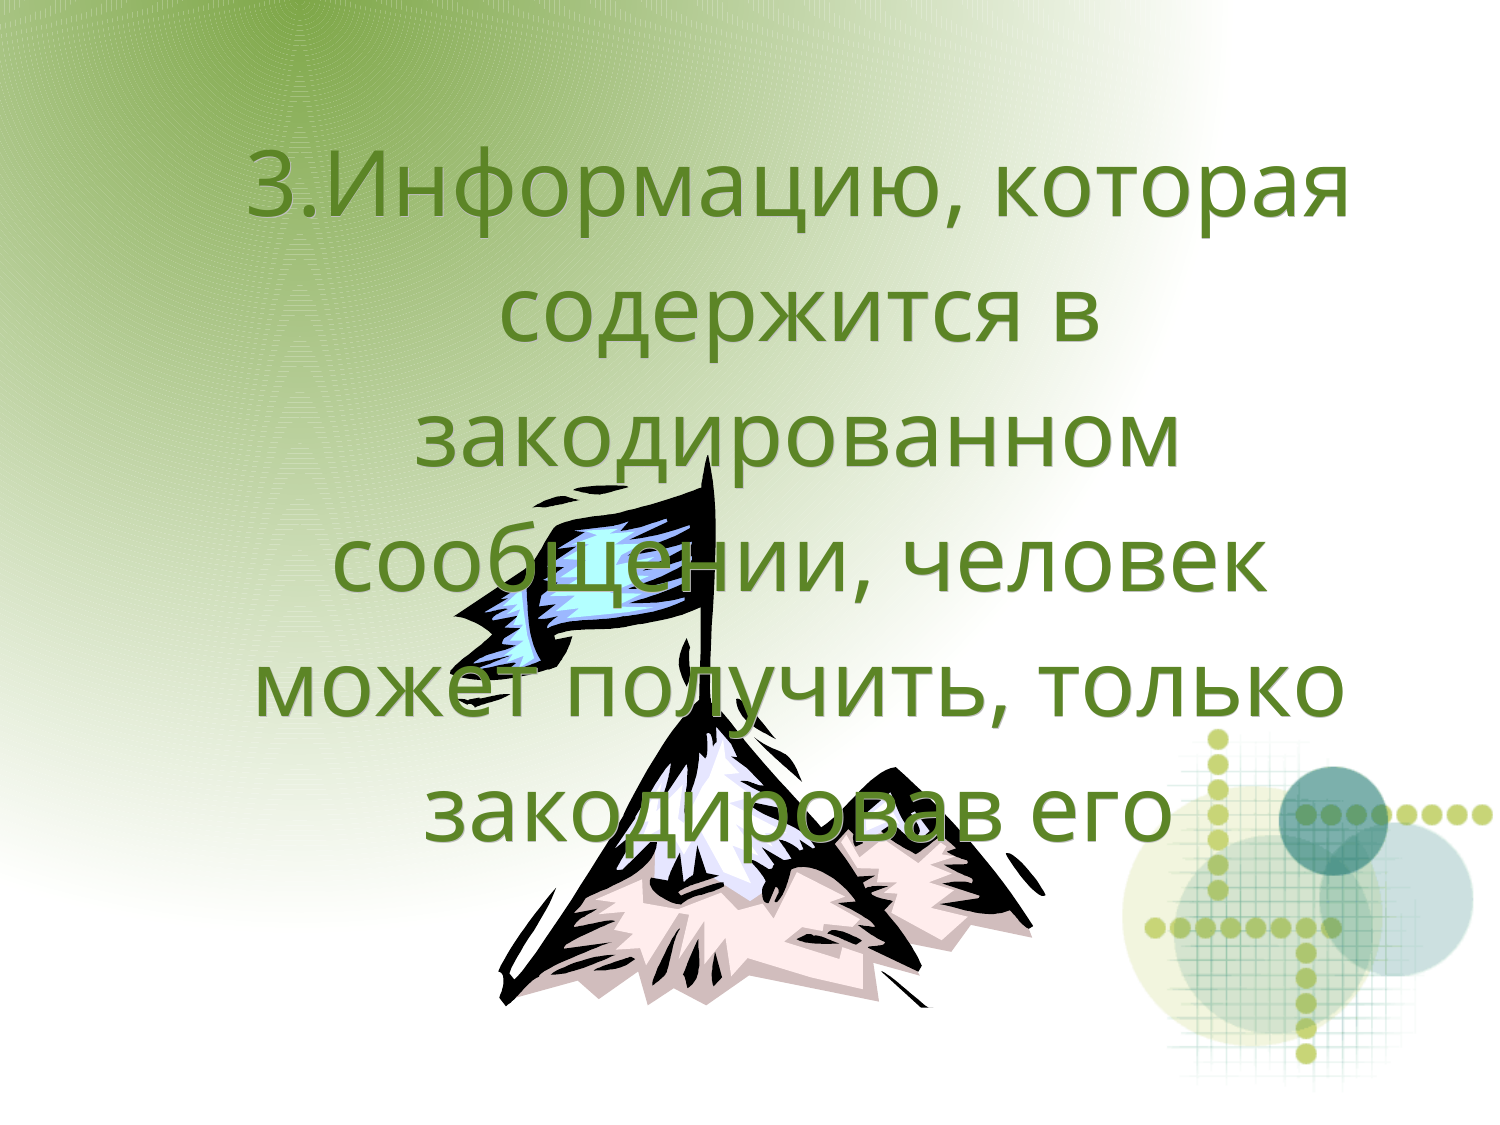

# 3.Информацию, которая содержится в закодированном сообщении, человек может получить, только закодировав его